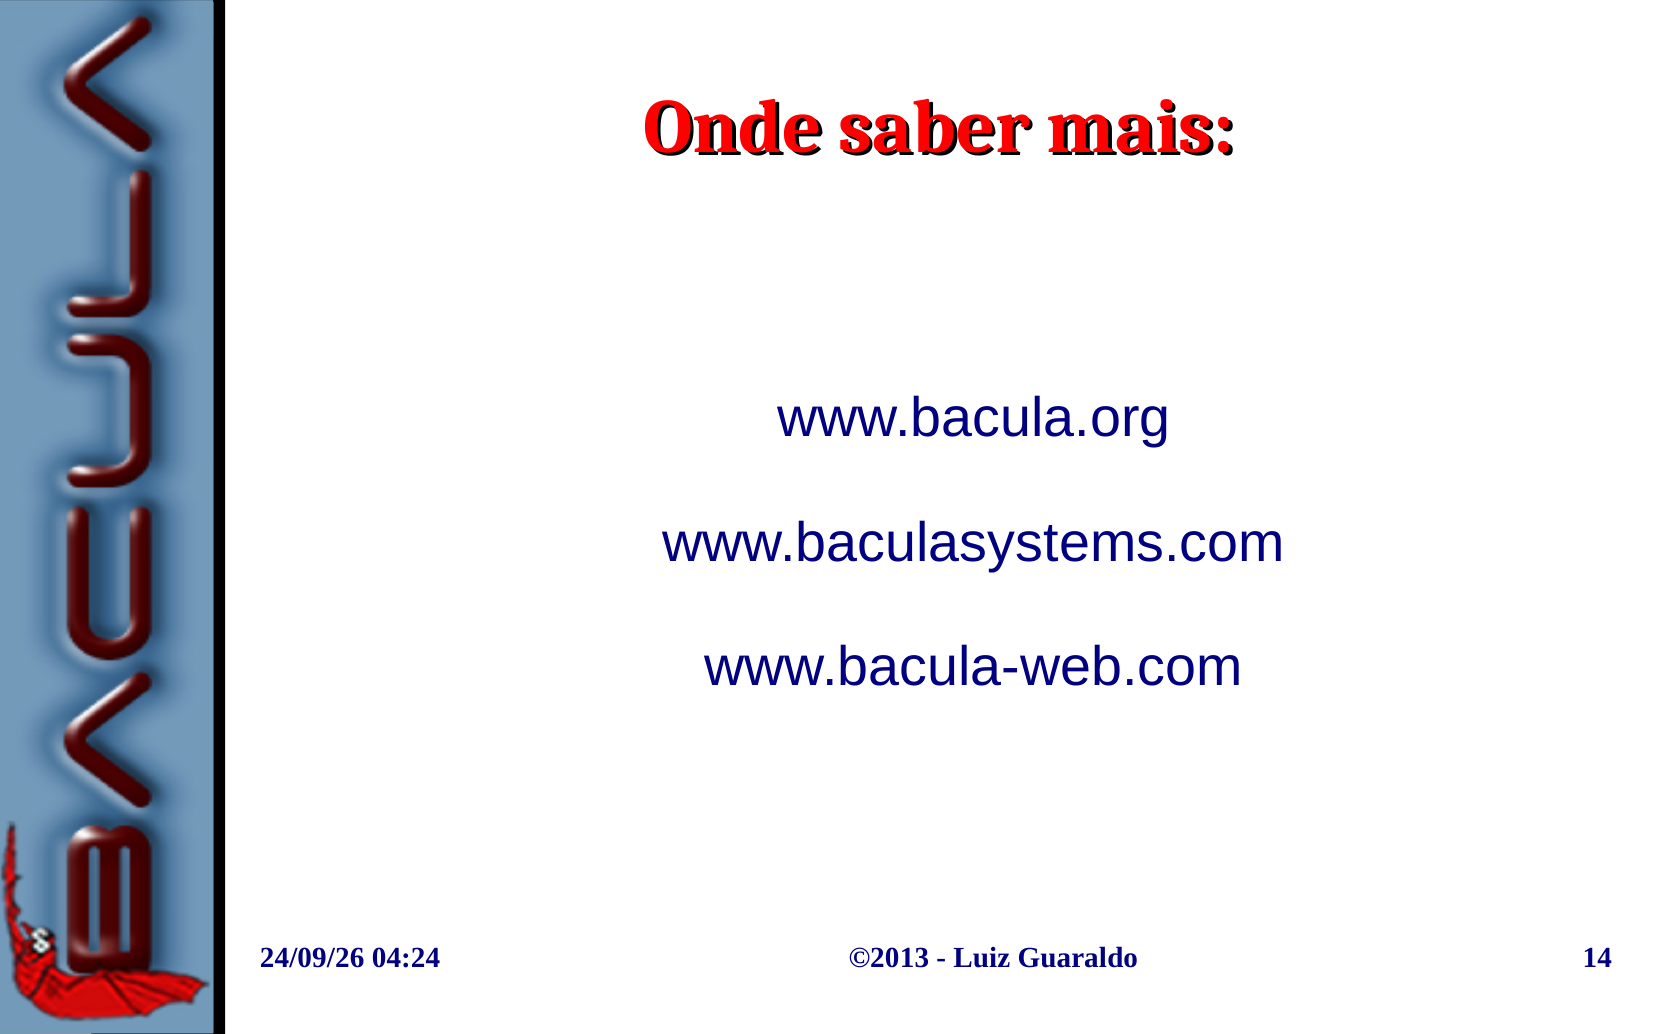

# Onde saber mais:
www.bacula.org
www.baculasystems.com
www.bacula-web.com
©2013 - Luiz Guaraldo
14